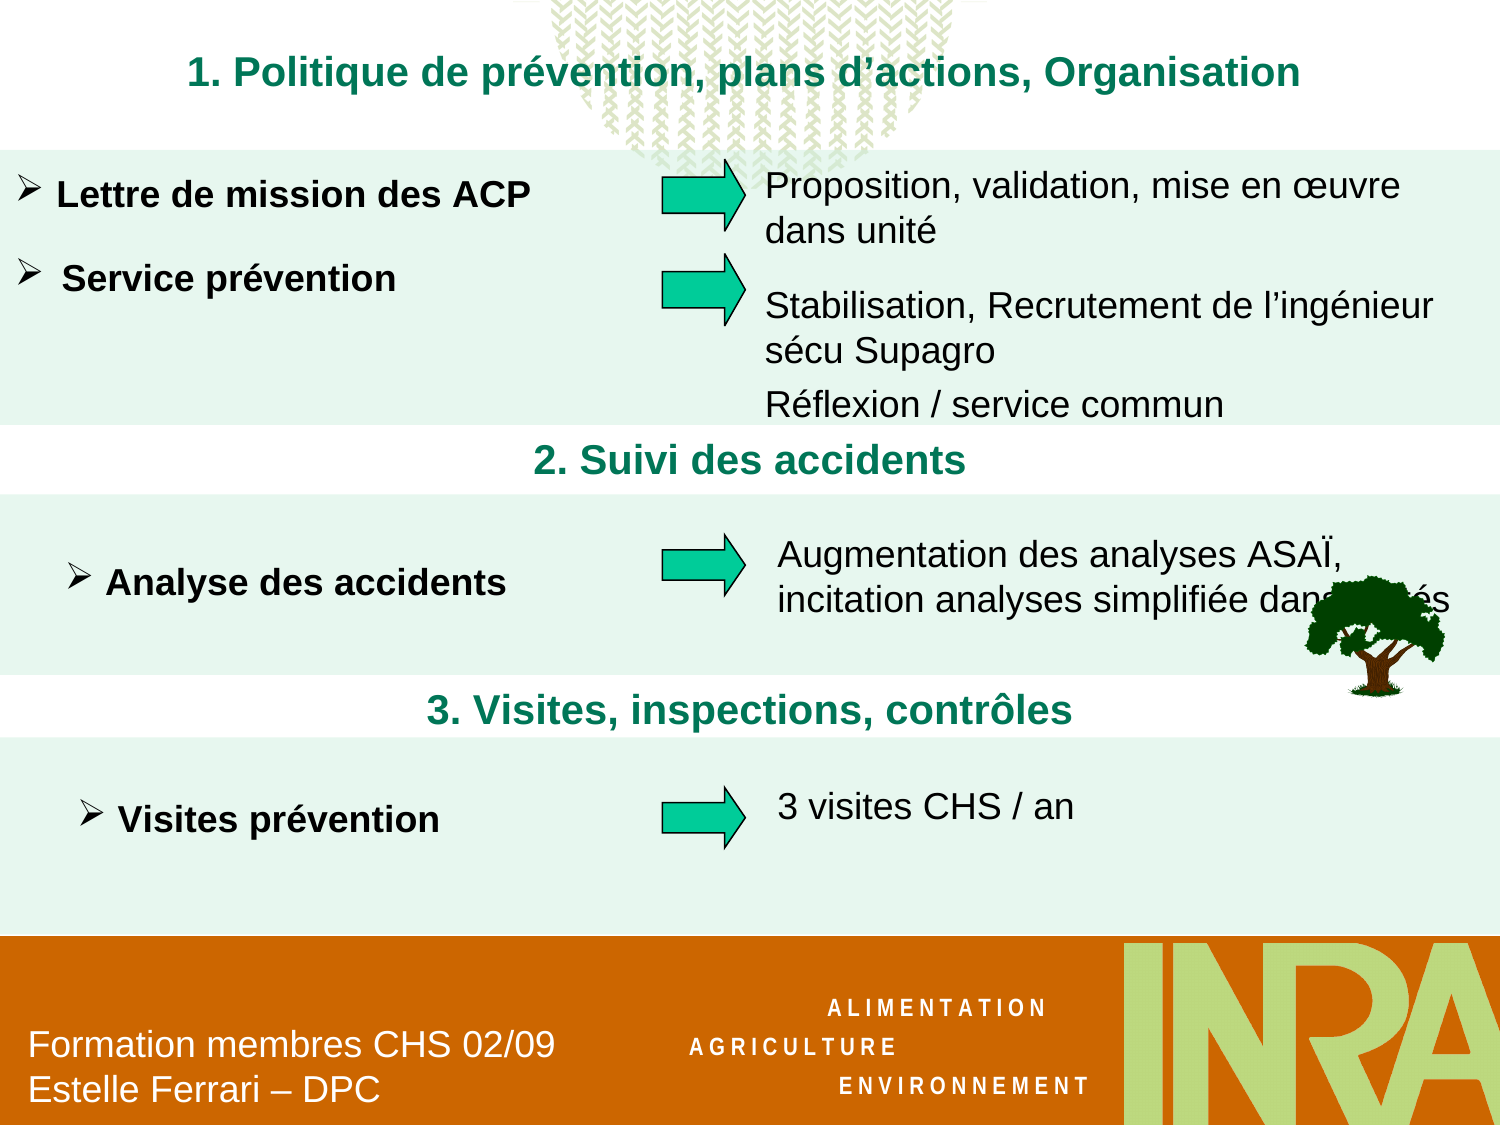

1. Politique de prévention, plans d’actions, Organisation
Proposition, validation, mise en œuvre dans unité
 Lettre de mission des ACP
Stabilisation, Recrutement de l’ingénieur sécu Supagro
Réflexion / service commun
Service prévention
2. Suivi des accidents
Augmentation des analyses ASAÏ, incitation analyses simplifiée dans unités
 Analyse des accidents
3. Visites, inspections, contrôles
3 visites CHS / an
 Visites prévention